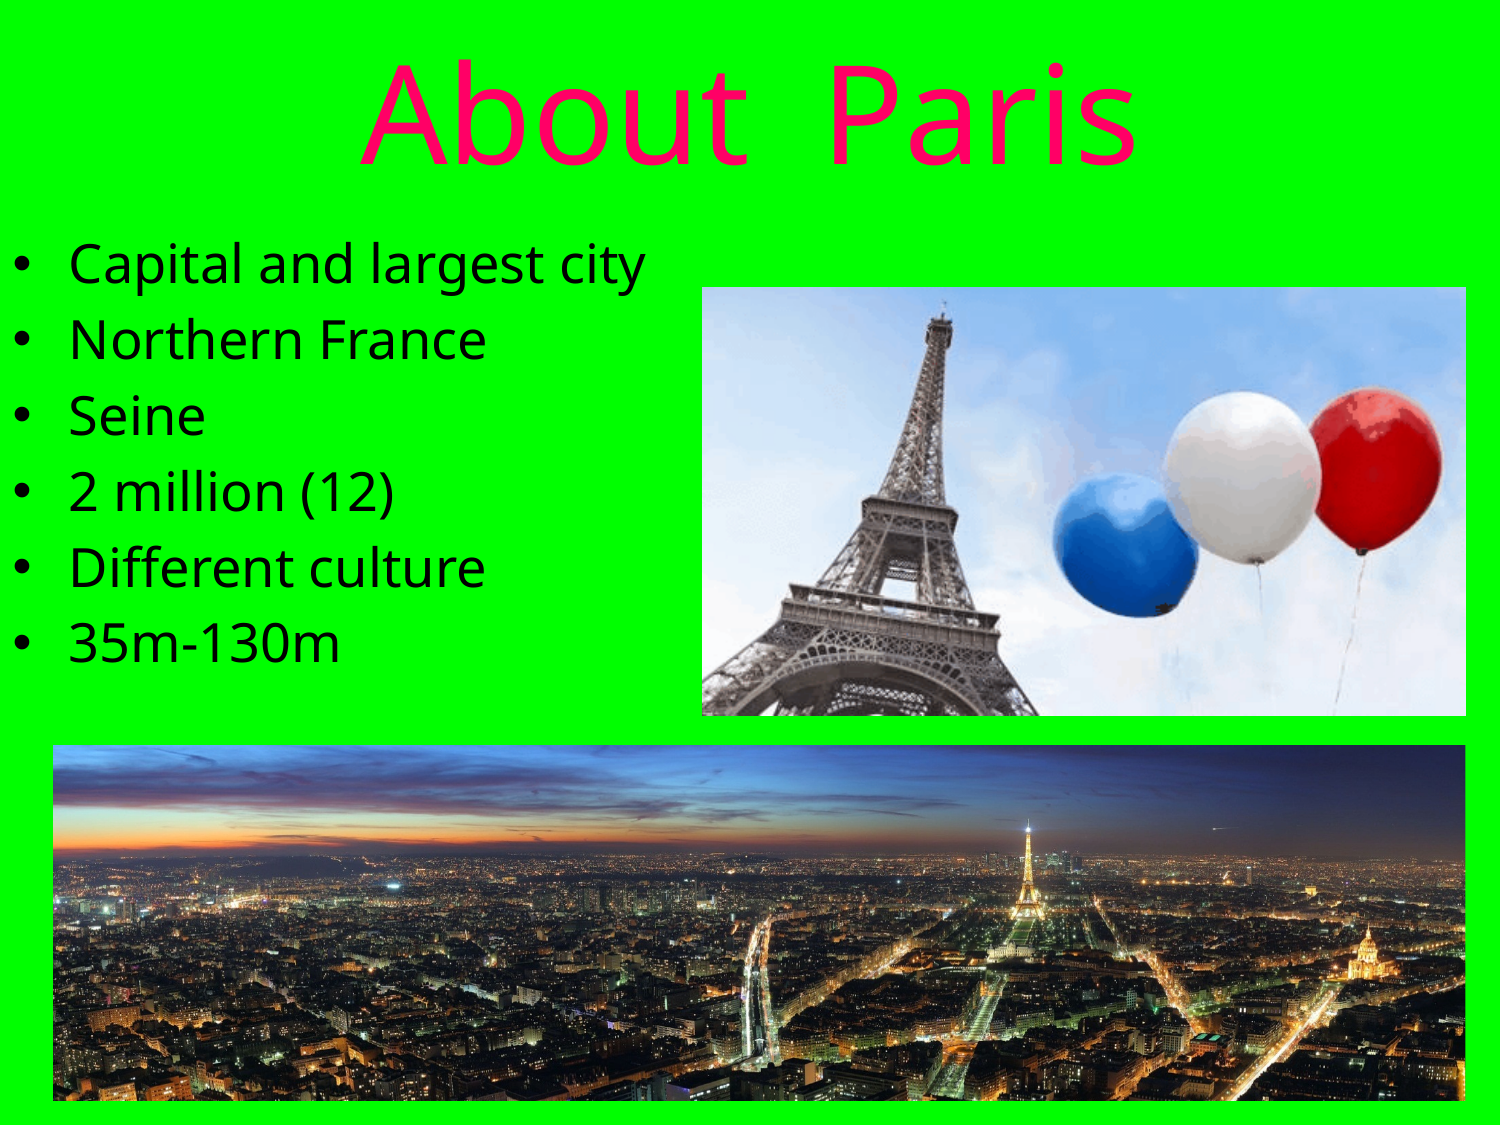

# About Paris
Capital and largest city
Northern France
Seine
2 million (12)
Different culture
35m-130m